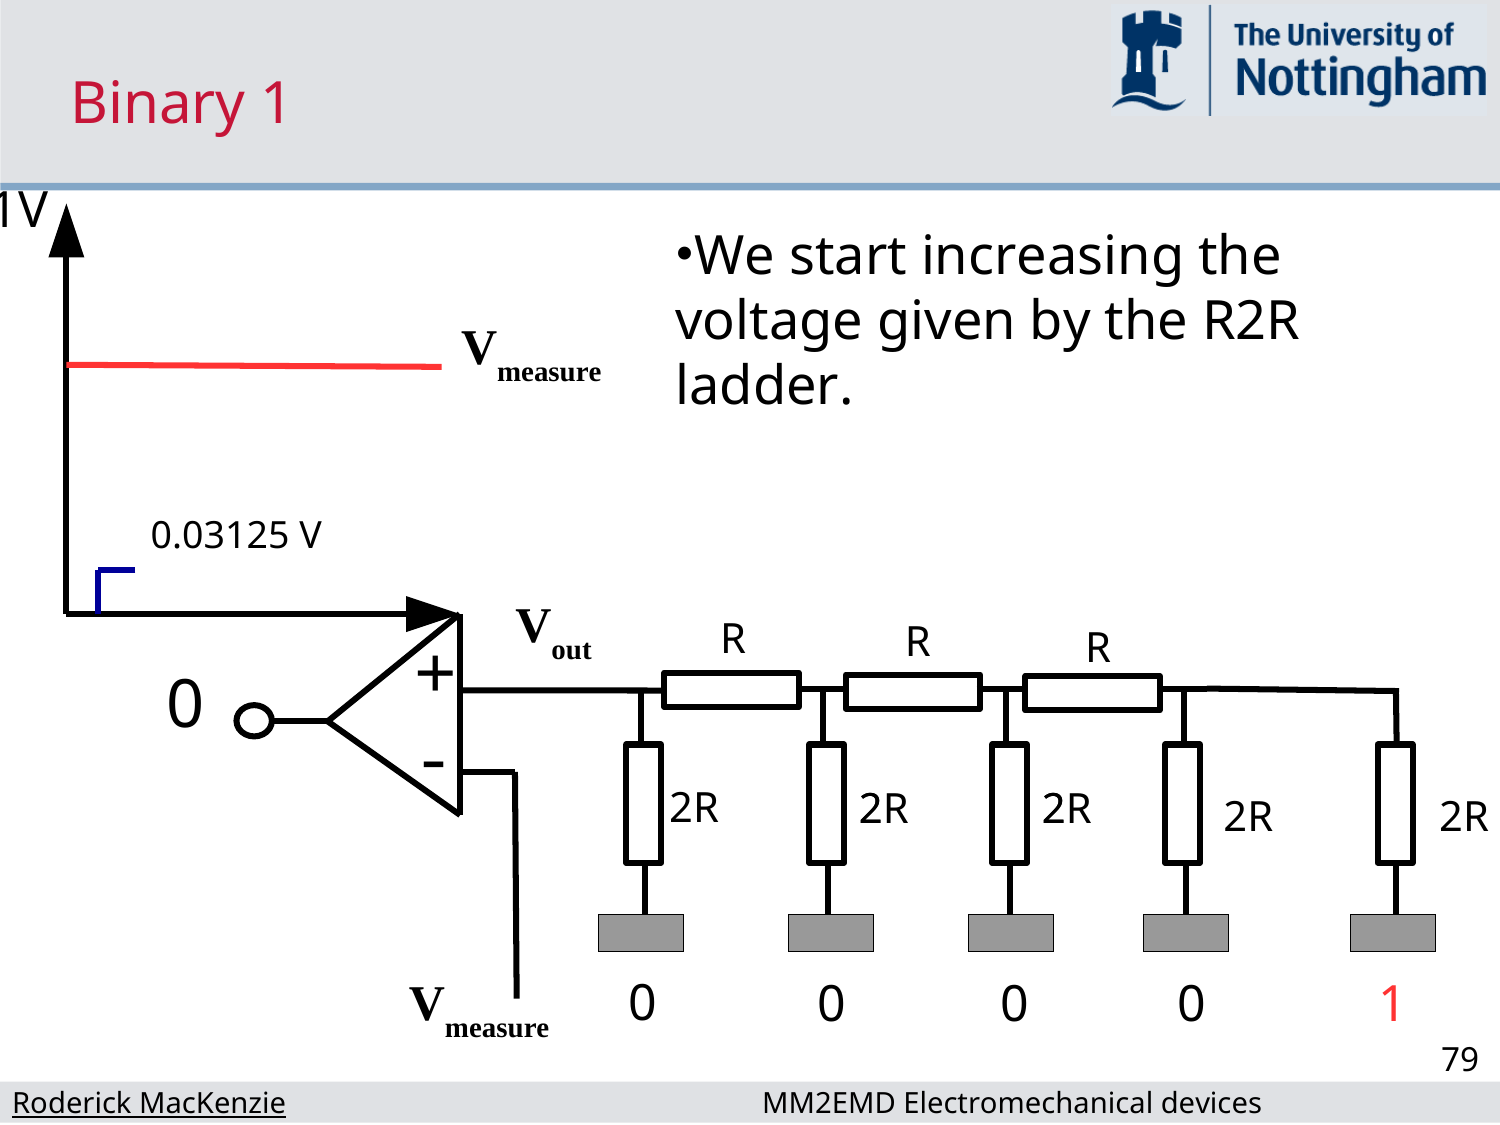

# Binary 1
1V
We start increasing the voltage given by the R2R ladder.
Vmeasure
0.03125 V
Vout
R
R
R
+
0
-
2R
2
2
2R
2R
2R
2R
Vmeasure
0
0
0
0
1